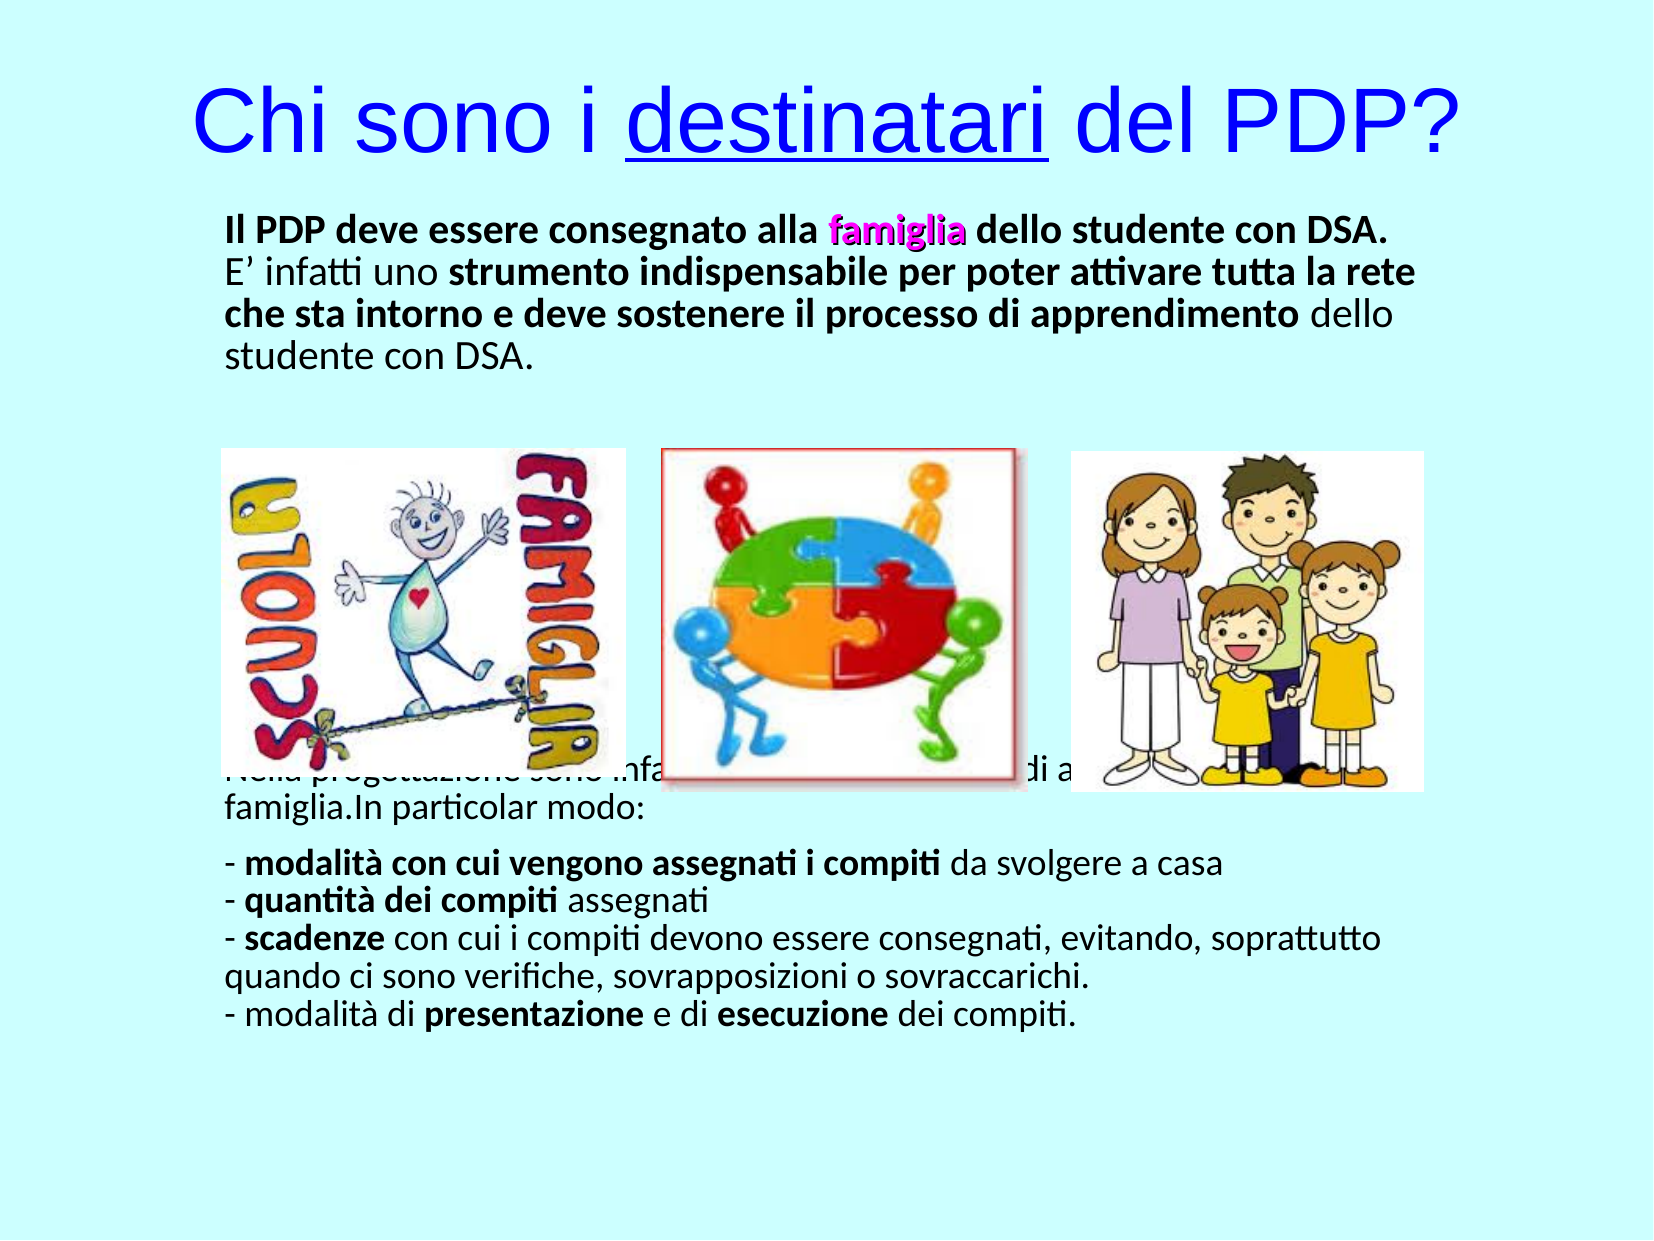

# Chi sono i destinatari del PDP?
Il PDP deve essere consegnato alla famiglia dello studente con DSA.
E’ infatti uno strumento indispensabile per poter attivare tutta la rete che sta intorno e deve sostenere il processo di apprendimento dello studente con DSA.
Nella progettazione sono infatti presenti le modalità di accordi tra scuola e famiglia.In particolar modo:
- modalità con cui vengono assegnati i compiti da svolgere a casa
- quantità dei compiti assegnati
- scadenze con cui i compiti devono essere consegnati, evitando, soprattutto quando ci sono verifiche, sovrapposizioni o sovraccarichi.
- modalità di presentazione e di esecuzione dei compiti.